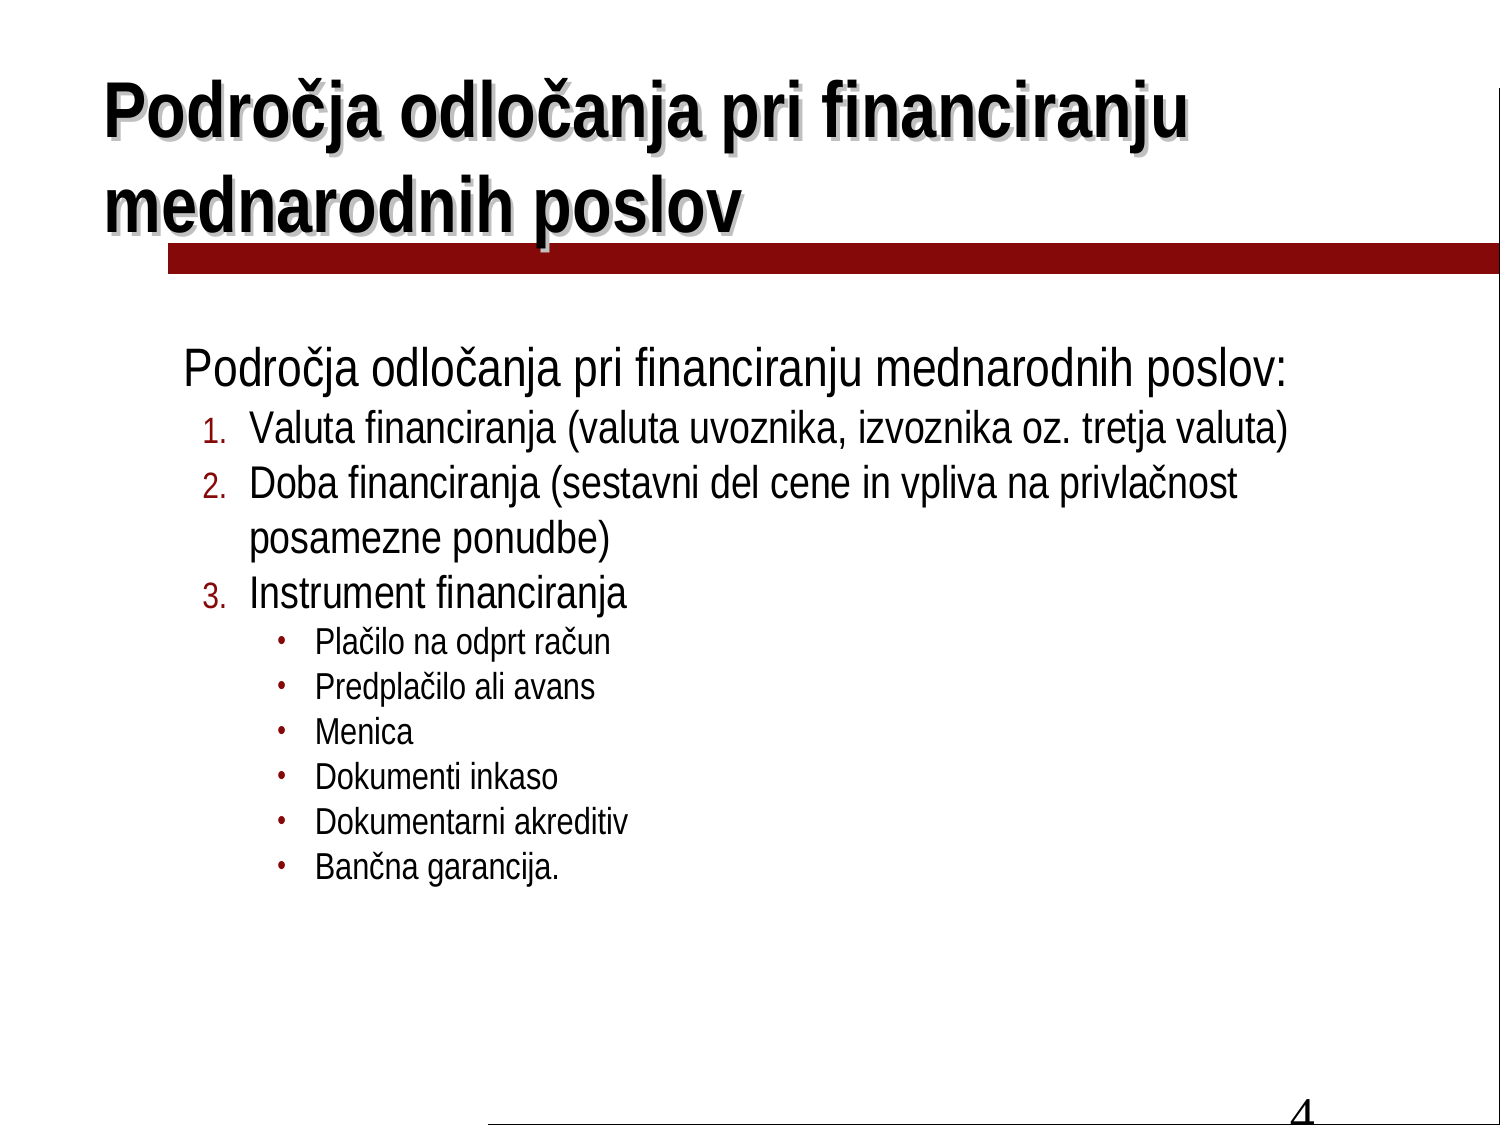

# Področja odločanja pri financiranju mednarodnih poslov
	Področja odločanja pri financiranju mednarodnih poslov:
Valuta financiranja (valuta uvoznika, izvoznika oz. tretja valuta)
Doba financiranja (sestavni del cene in vpliva na privlačnost posamezne ponudbe)
Instrument financiranja
Plačilo na odprt račun
Predplačilo ali avans
Menica
Dokumenti inkaso
Dokumentarni akreditiv
Bančna garancija.
4